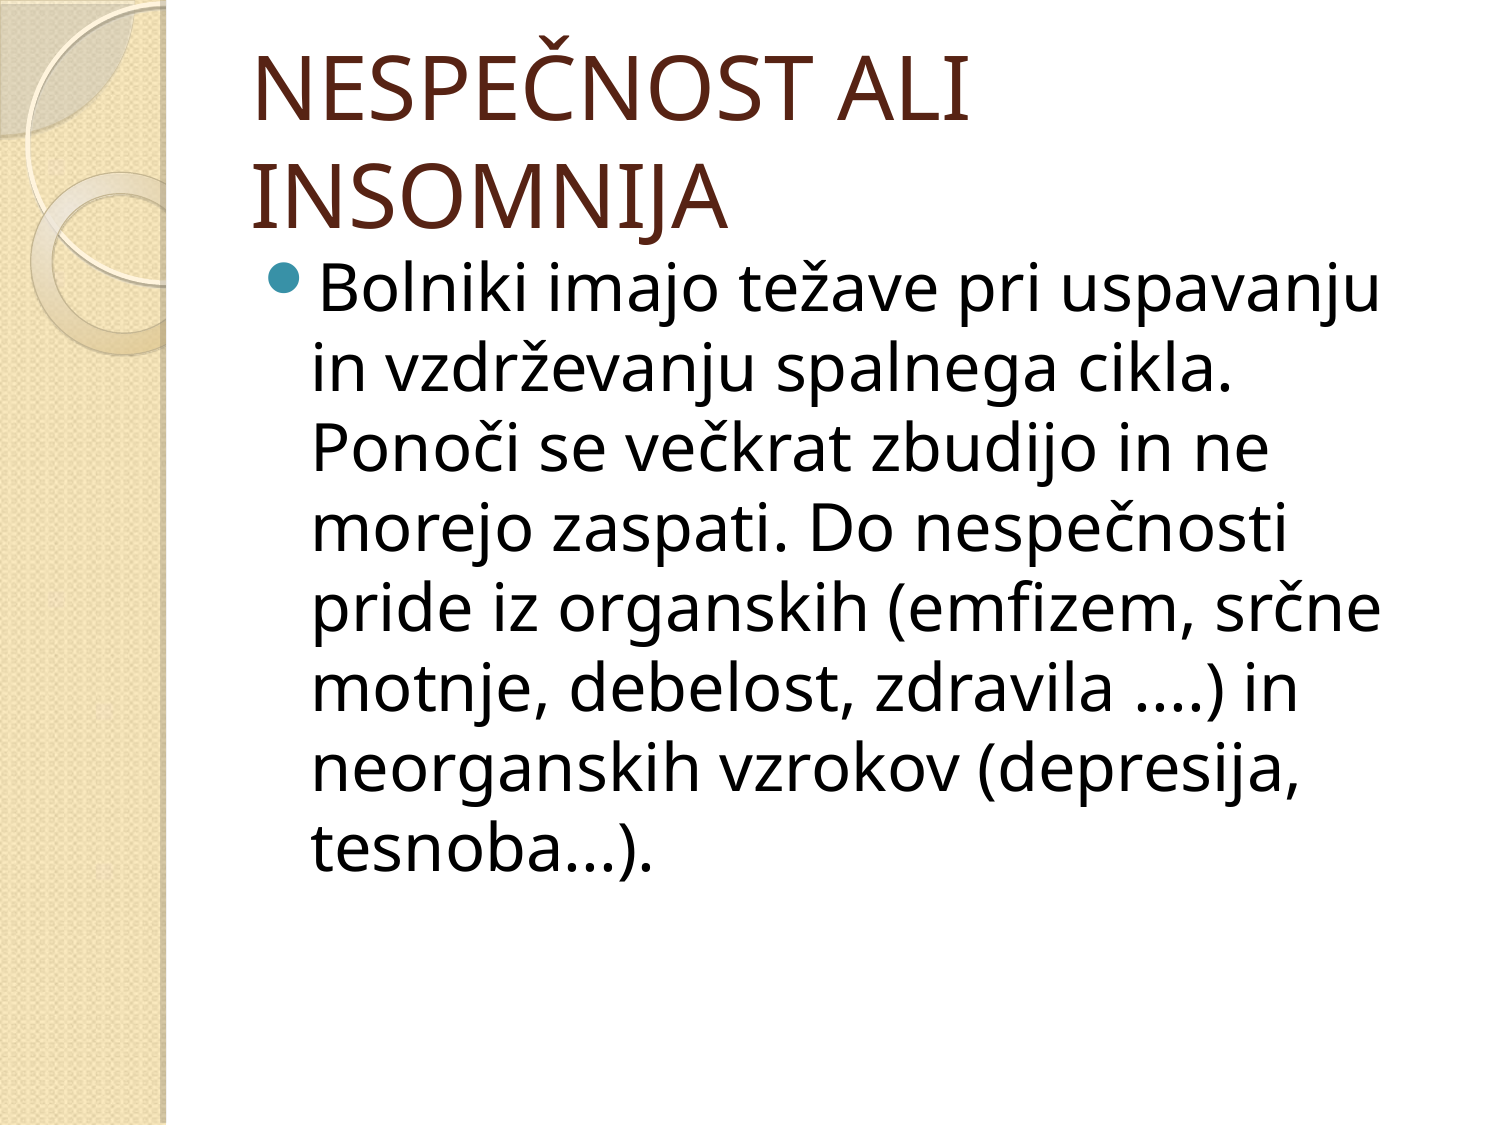

# NESPEČNOST ALI INSOMNIJA
Bolniki imajo težave pri uspavanju in vzdrževanju spalnega cikla. Ponoči se večkrat zbudijo in ne morejo zaspati. Do nespečnosti pride iz organskih (emfizem, srčne motnje, debelost, zdravila ....) in neorganskih vzrokov (depresija, tesnoba...).